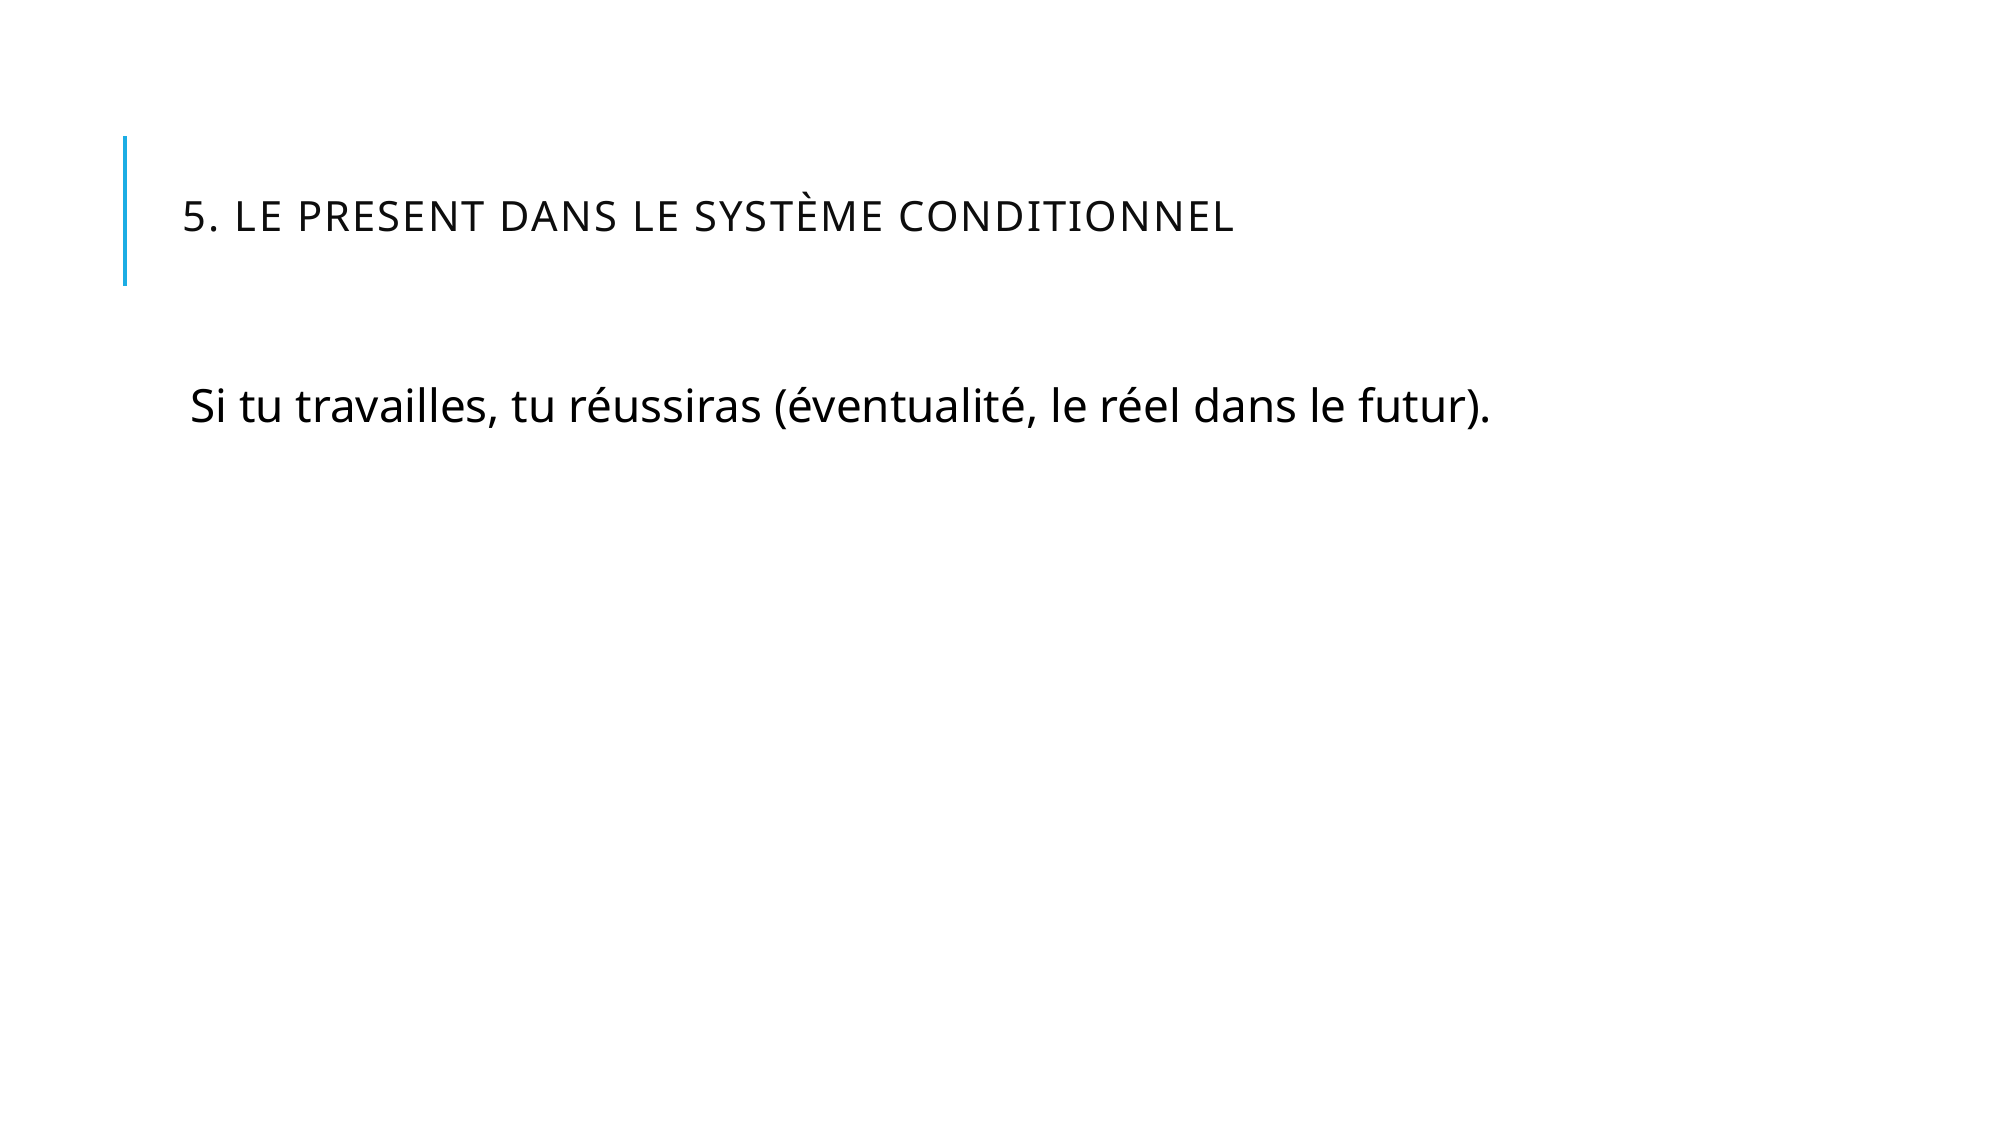

# 5. LE PRESENT DANS LE SYSTÈME CONDITIONNEL
Si tu travailles, tu réussiras (éventualité, le réel dans le futur).